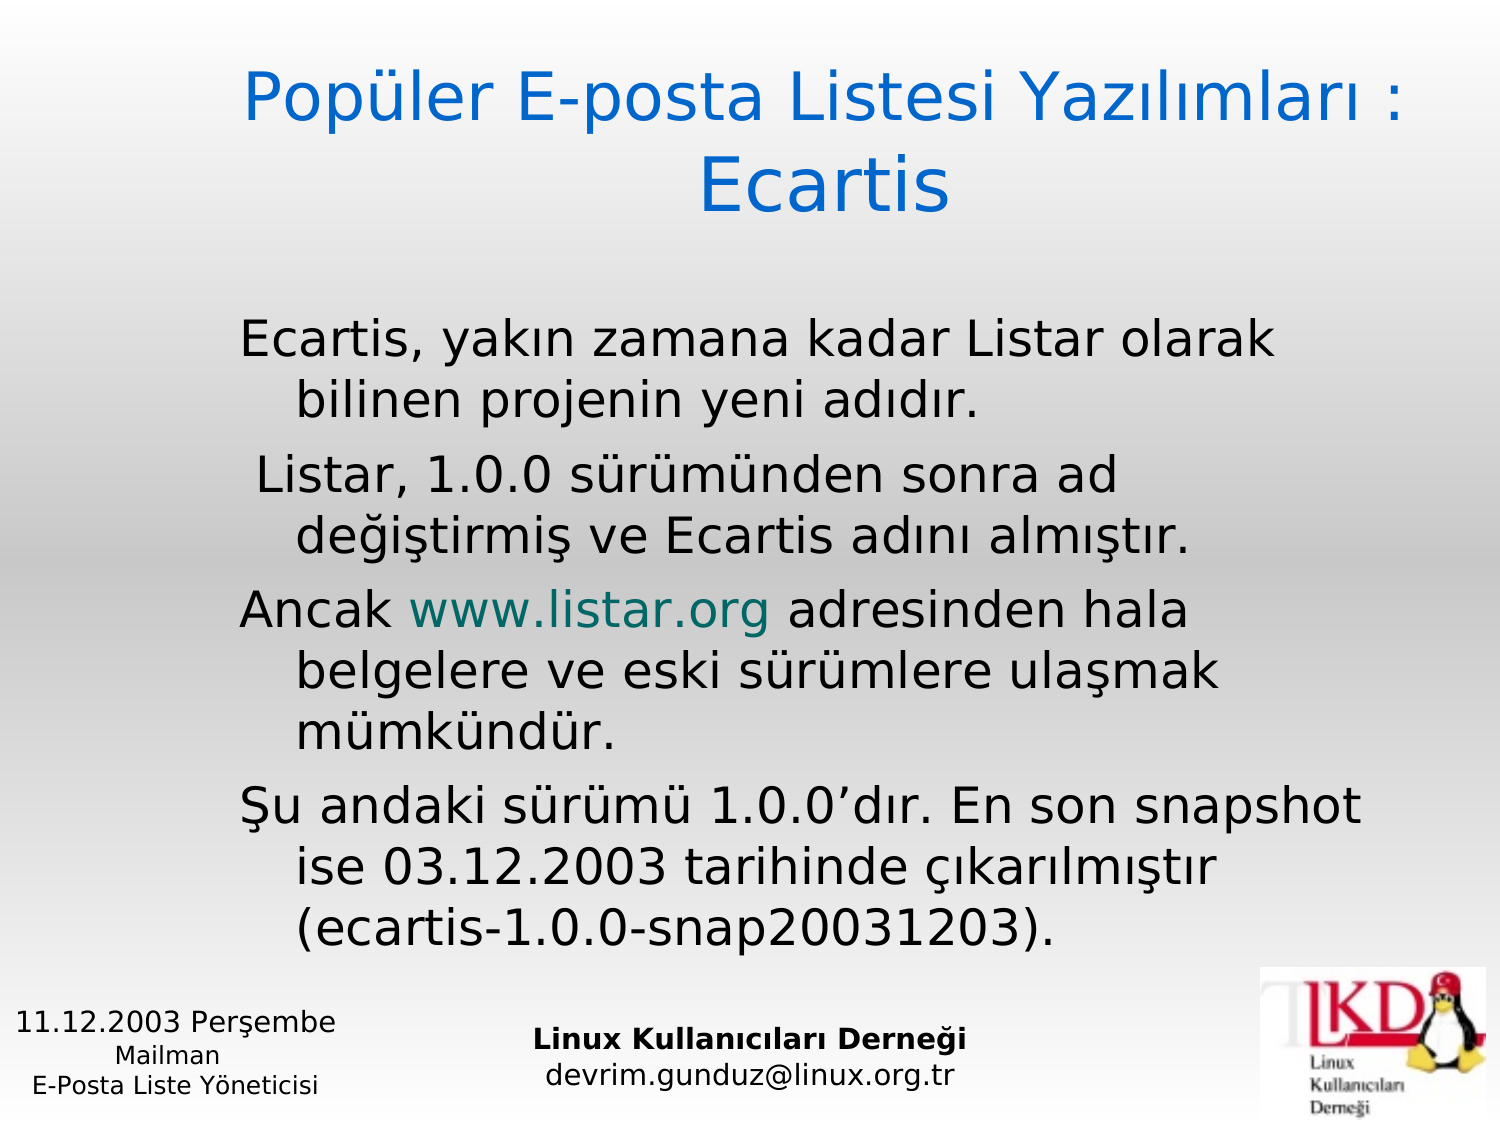

# Popüler E-posta Listesi Yazılımları : Ecartis
Ecartis, yakın zamana kadar Listar olarak bilinen projenin yeni adıdır.
 Listar, 1.0.0 sürümünden sonra ad değiştirmiş ve Ecartis adını almıştır.
Ancak www.listar.org adresinden hala belgelere ve eski sürümlere ulaşmak mümkündür.
Şu andaki sürümü 1.0.0’dır. En son snapshot ise 03.12.2003 tarihinde çıkarılmıştır (ecartis-1.0.0-snap20031203).